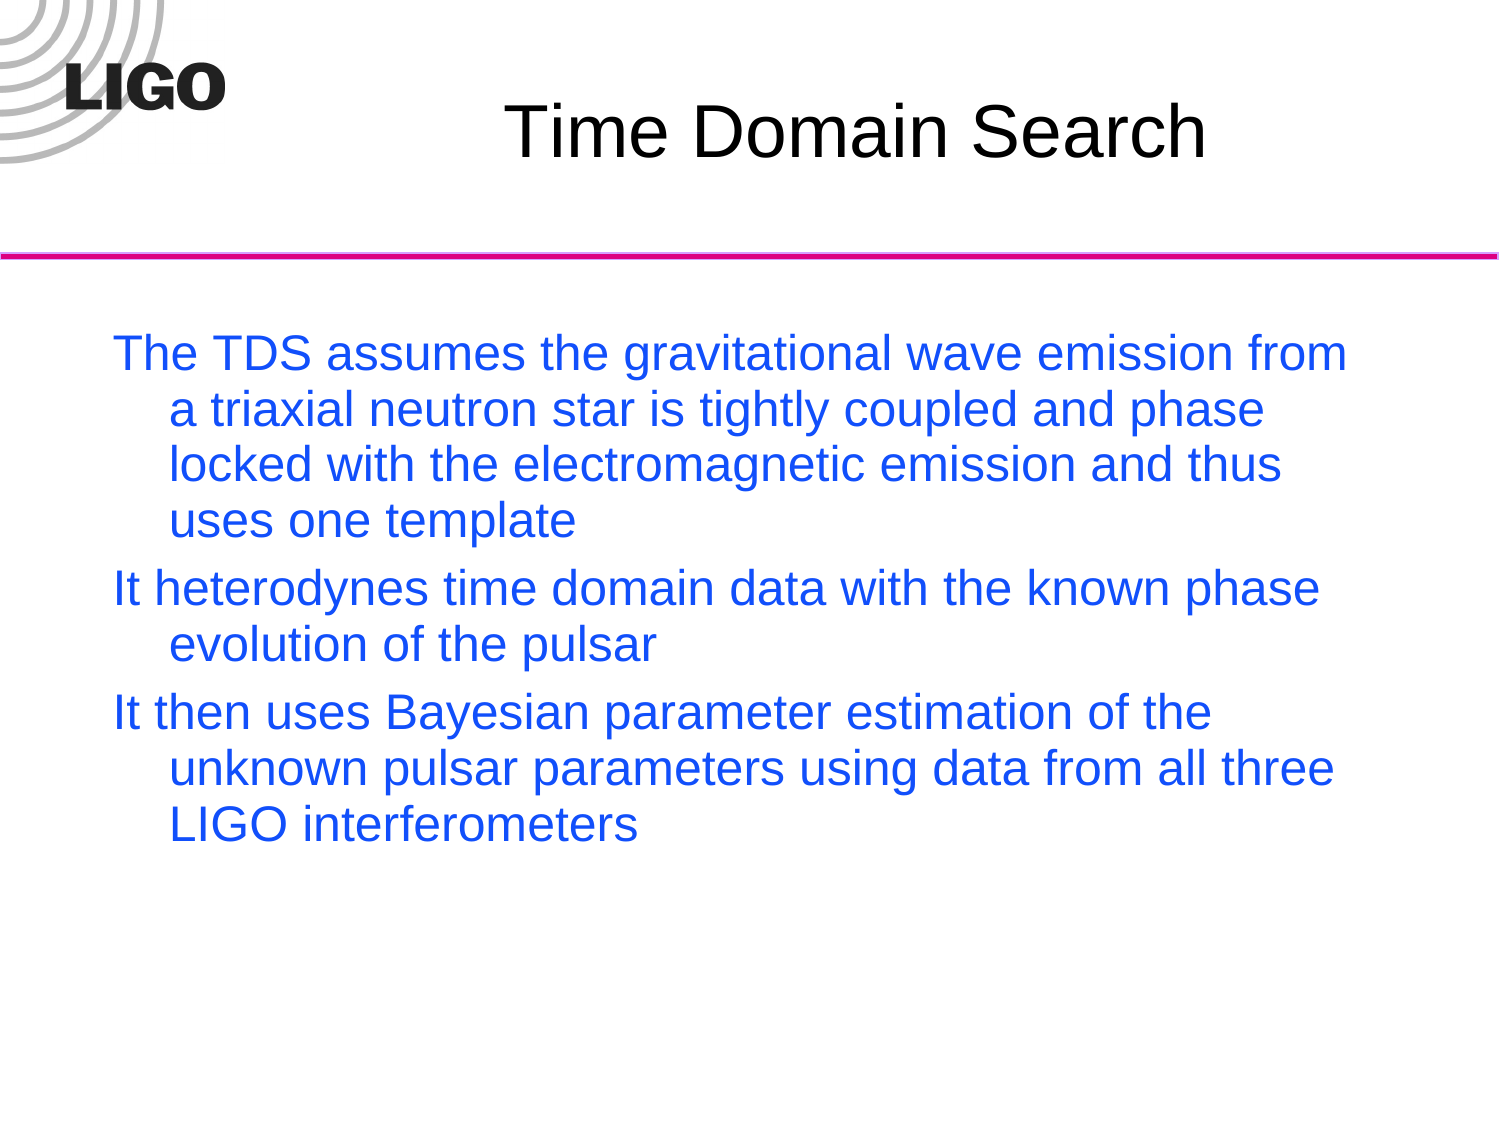

# Time Domain Search
The TDS assumes the gravitational wave emission from a triaxial neutron star is tightly coupled and phase locked with the electromagnetic emission and thus uses one template
It heterodynes time domain data with the known phase evolution of the pulsar
It then uses Bayesian parameter estimation of the unknown pulsar parameters using data from all three LIGO interferometers